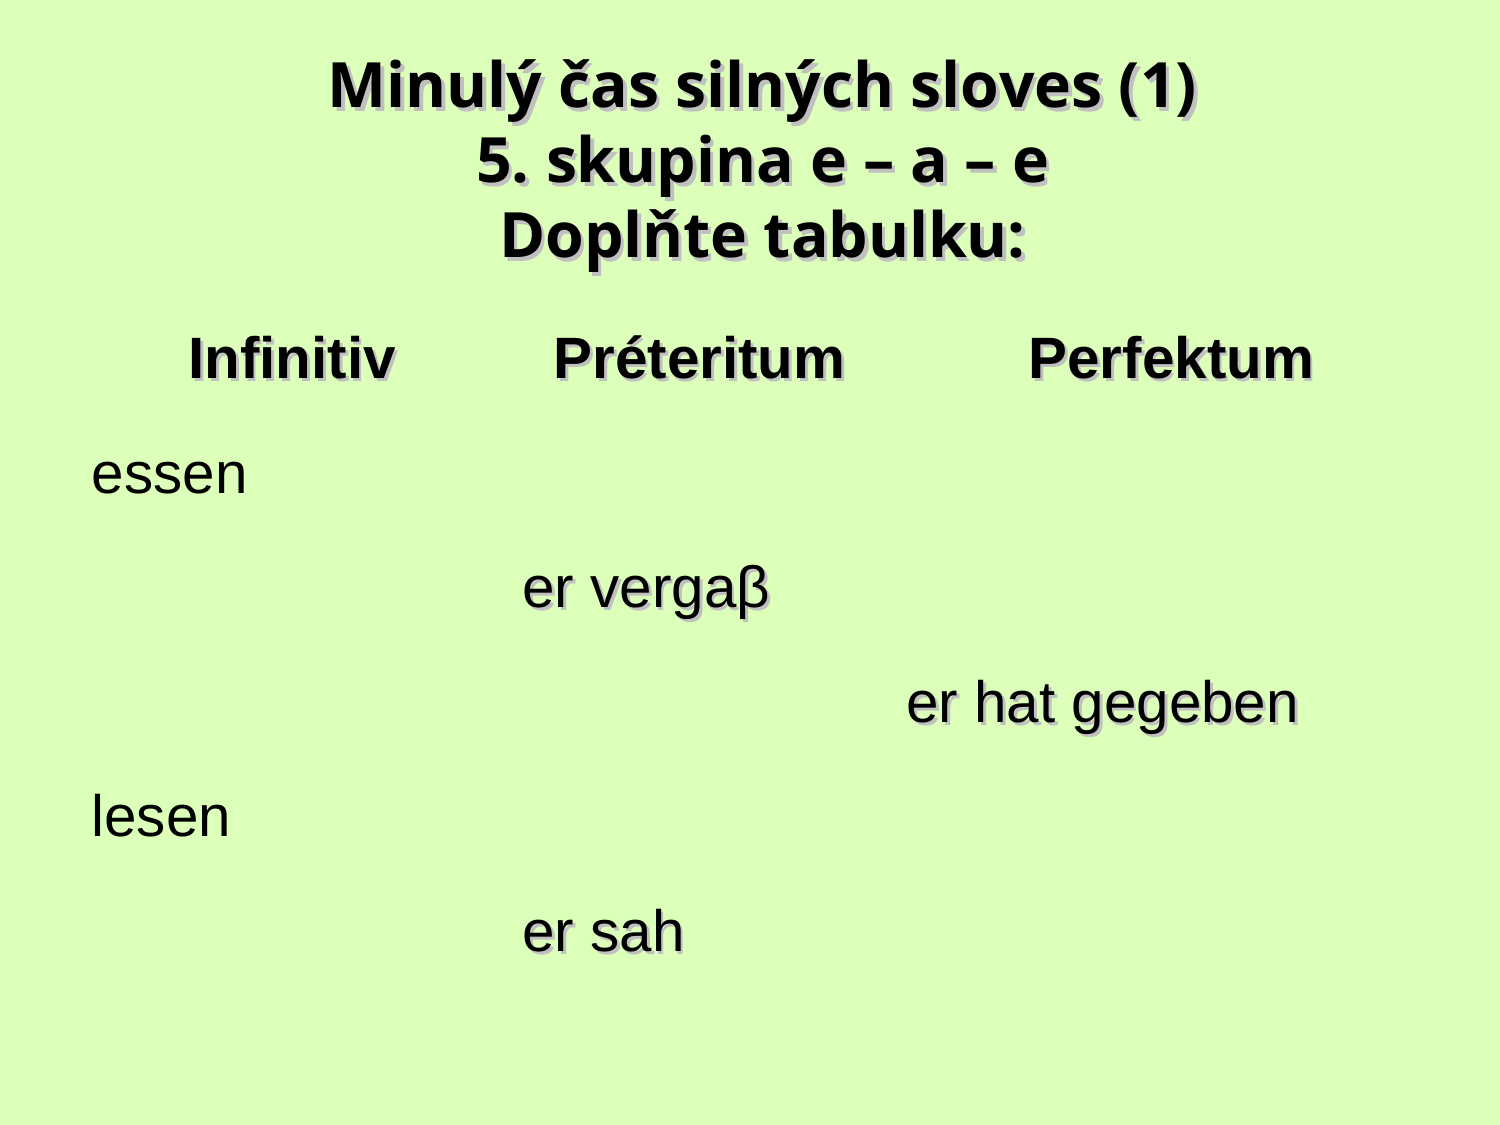

# Minulý čas silných sloves (1) 5. skupina e – a – e Doplňte tabulku:
| Infinitiv | Préteritum | Perfektum |
| --- | --- | --- |
| essen | | |
| | er vergaβ | |
| | | er hat gegeben |
| lesen | | |
| | er sah | |